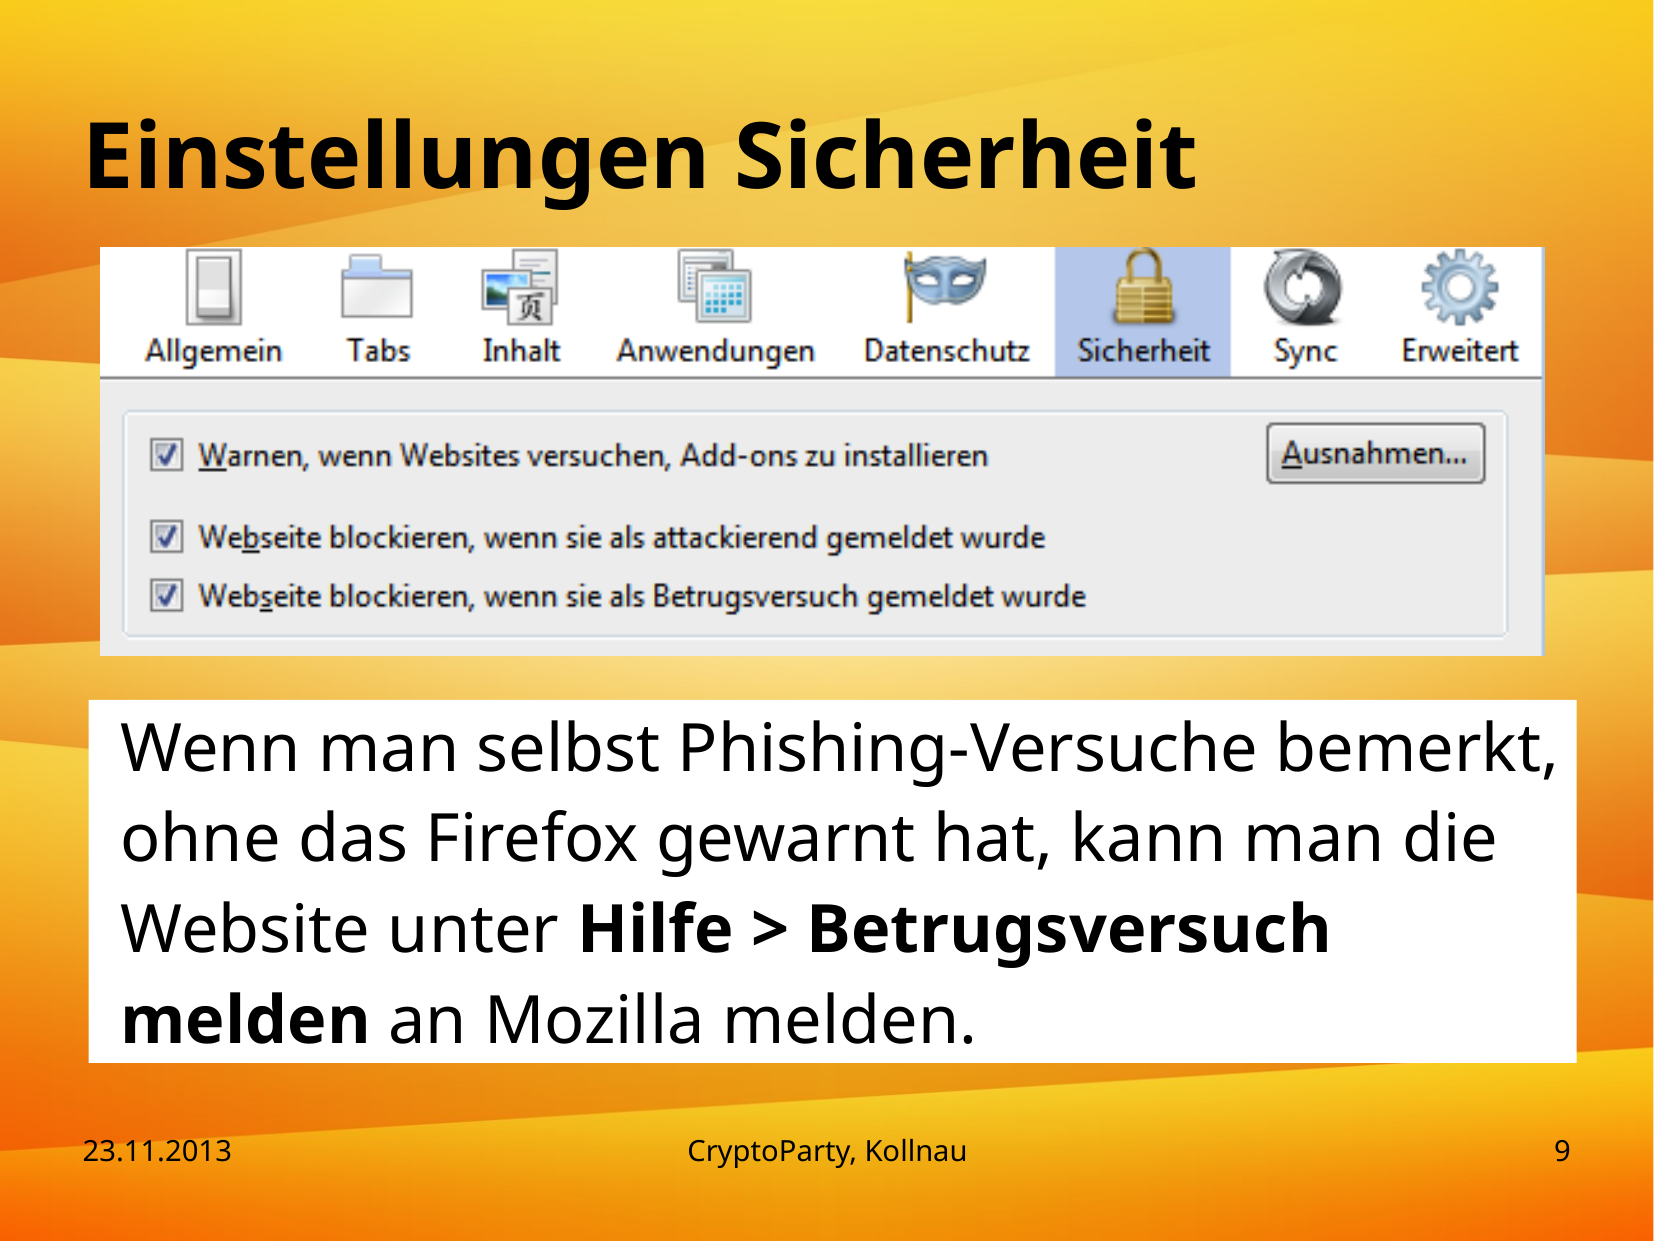

# Einstellungen Sicherheit
Wenn man selbst Phishing-Versuche bemerkt, ohne das Firefox gewarnt hat, kann man die Website unter Hilfe > Betrugsversuch melden an Mozilla melden.
23.11.2013
CryptoParty, Kollnau
9